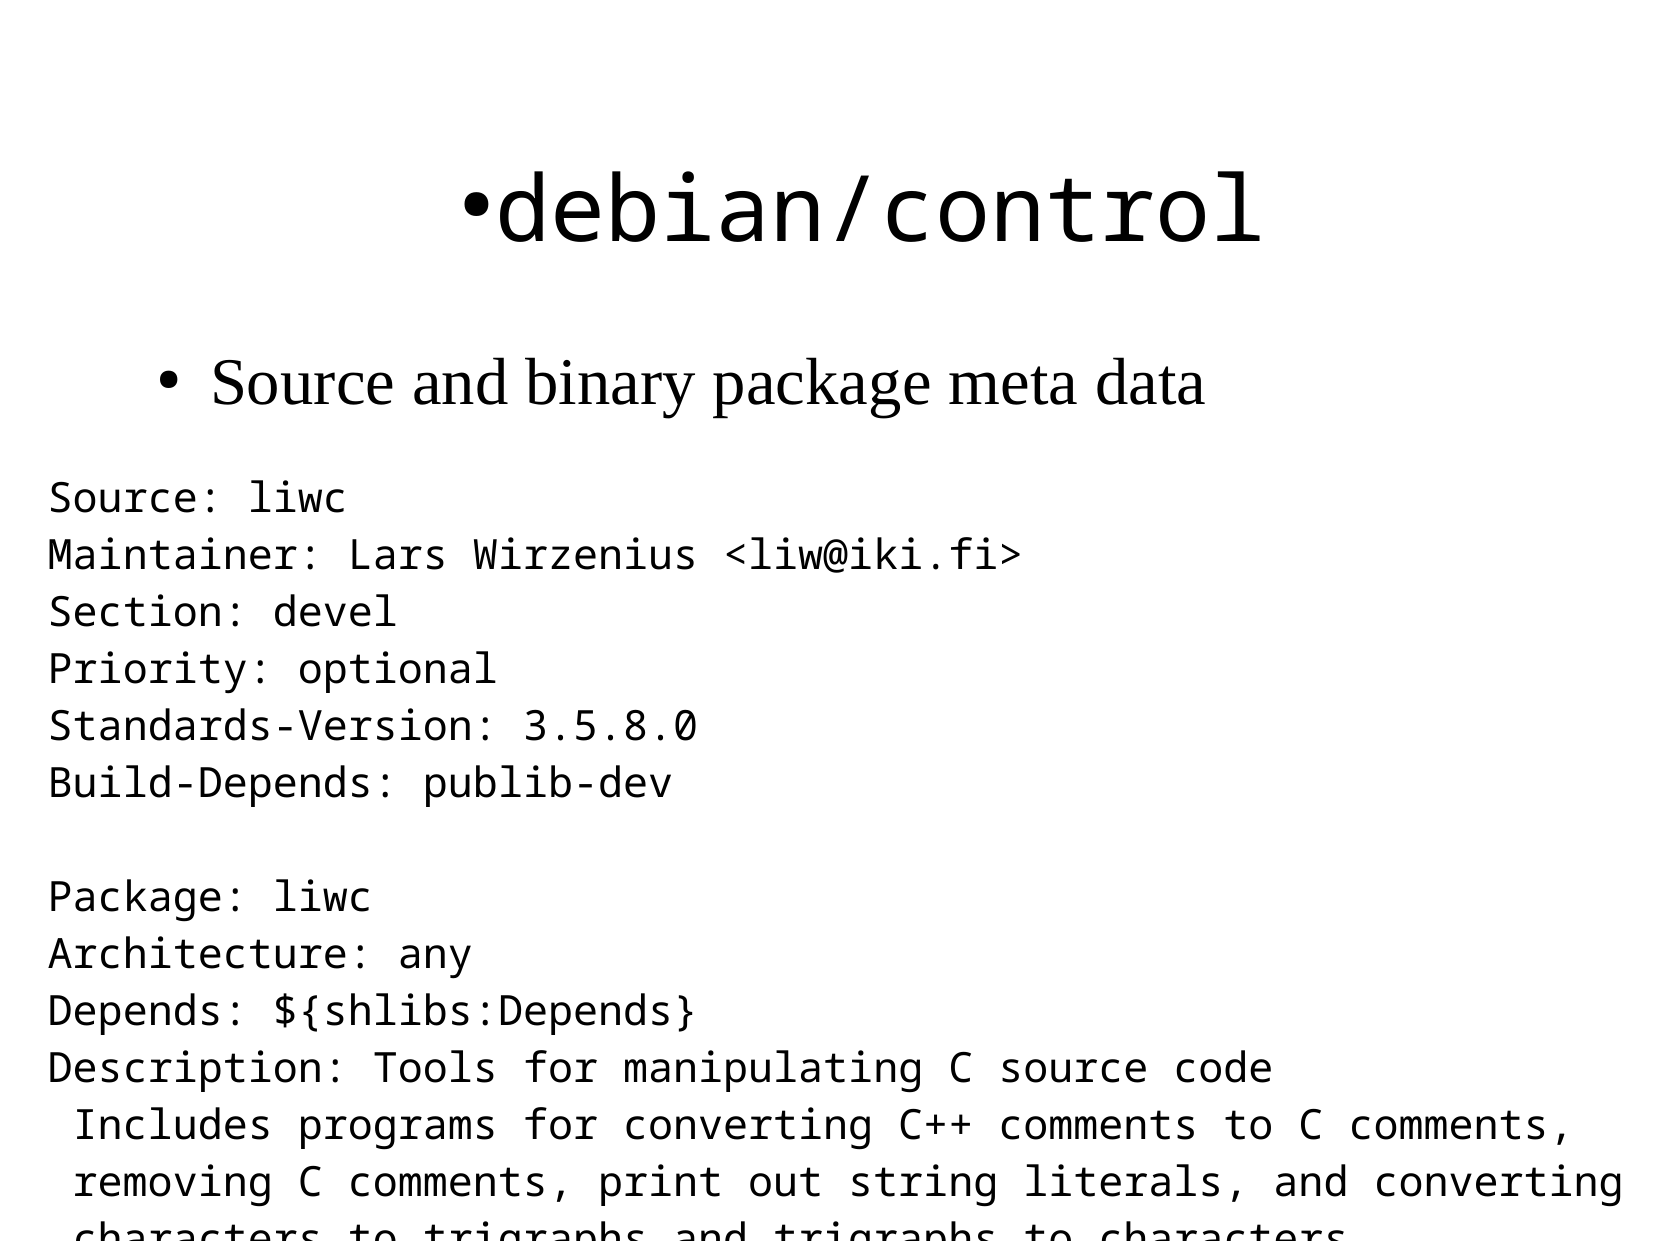

# debian/control
Source and binary package meta data
Source: liwc
Maintainer: Lars Wirzenius <liw@iki.fi>
Section: devel
Priority: optional
Standards-Version: 3.5.8.0
Build-Depends: publib-dev
Package: liwc
Architecture: any
Depends: ${shlibs:Depends}
Description: Tools for manipulating C source code
 Includes programs for converting C++ comments to C comments,
 removing C comments, print out string literals, and converting
 characters to trigraphs and trigraphs to characters.